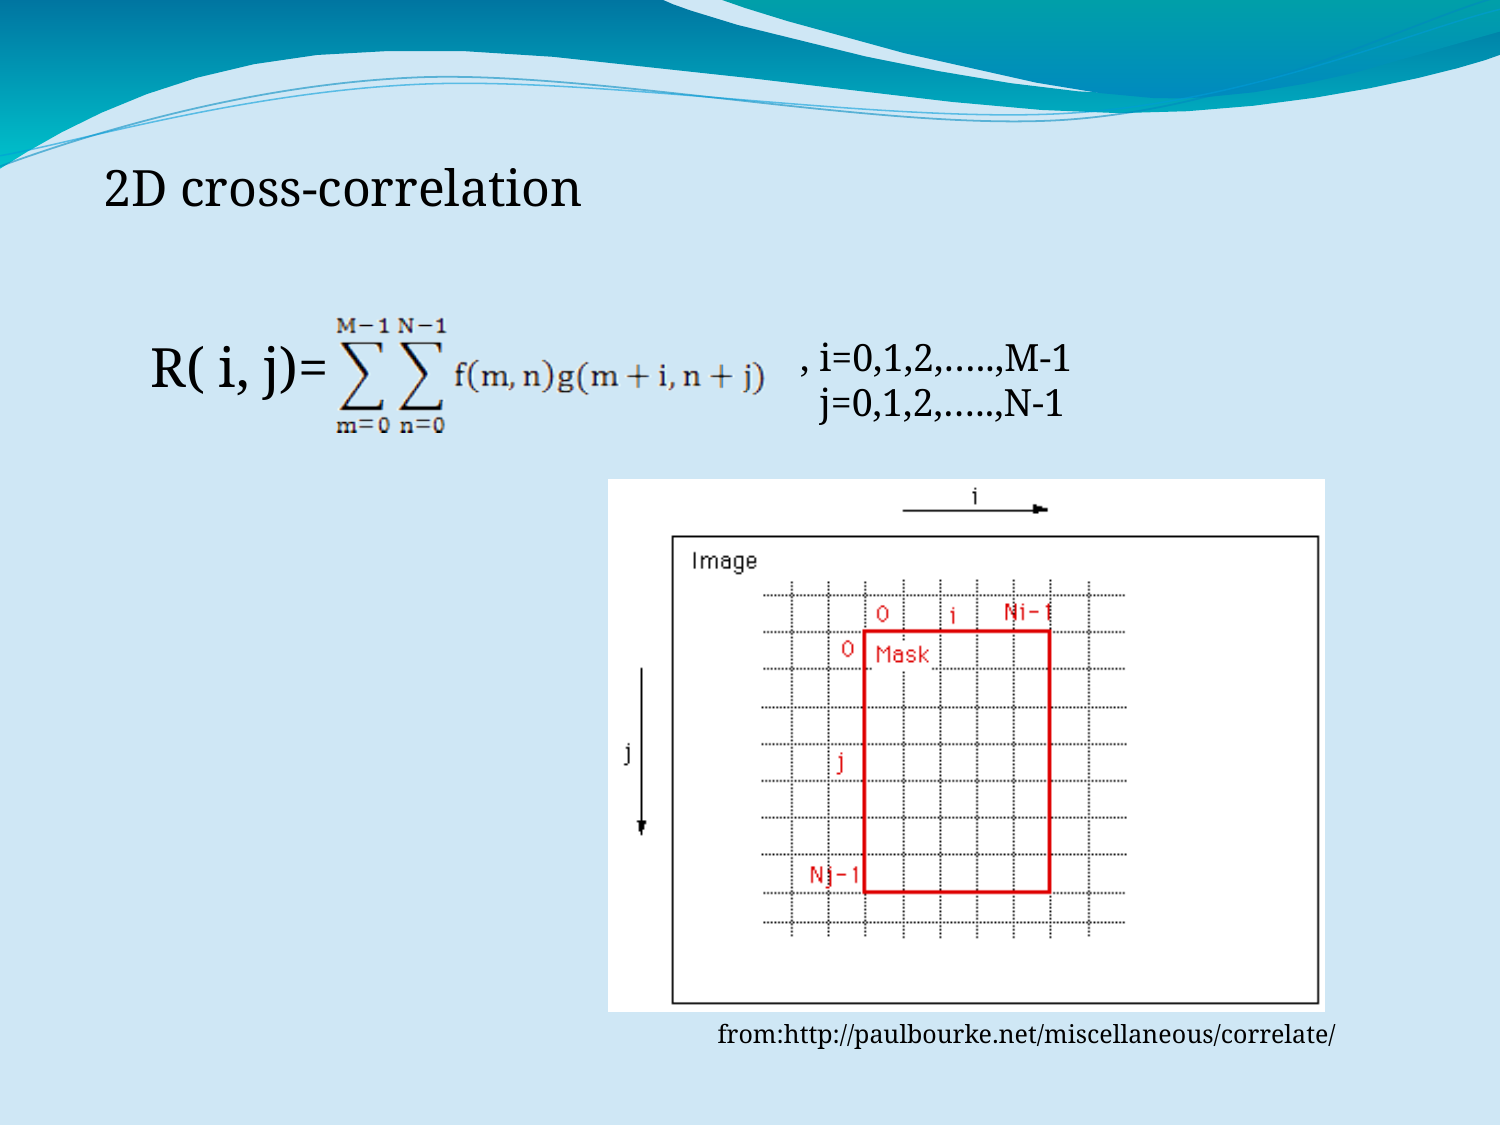

#
2D cross-correlation
R( i, j)=
, i=0,1,2,…..,M-1
 j=0,1,2,…..,N-1
from:http://paulbourke.net/miscellaneous/correlate/